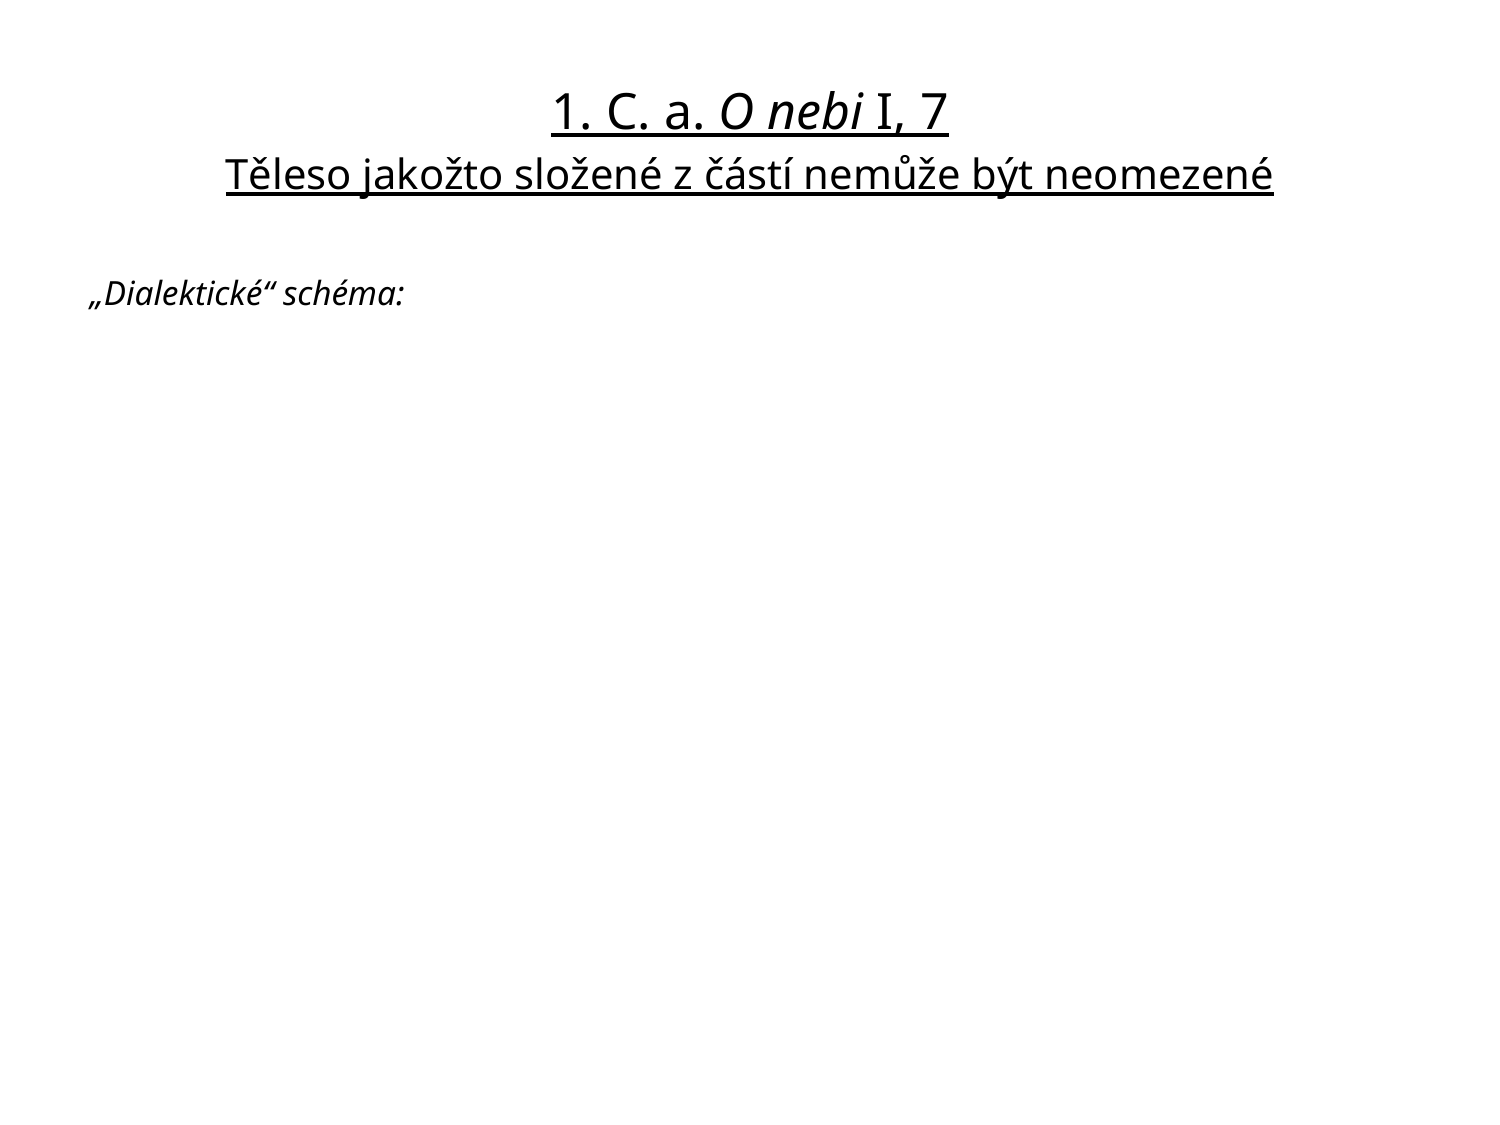

# 1. C. a. O nebi I, 7 Těleso jakožto složené z částí nemůže být neomezené
„Dialektické“ schéma: